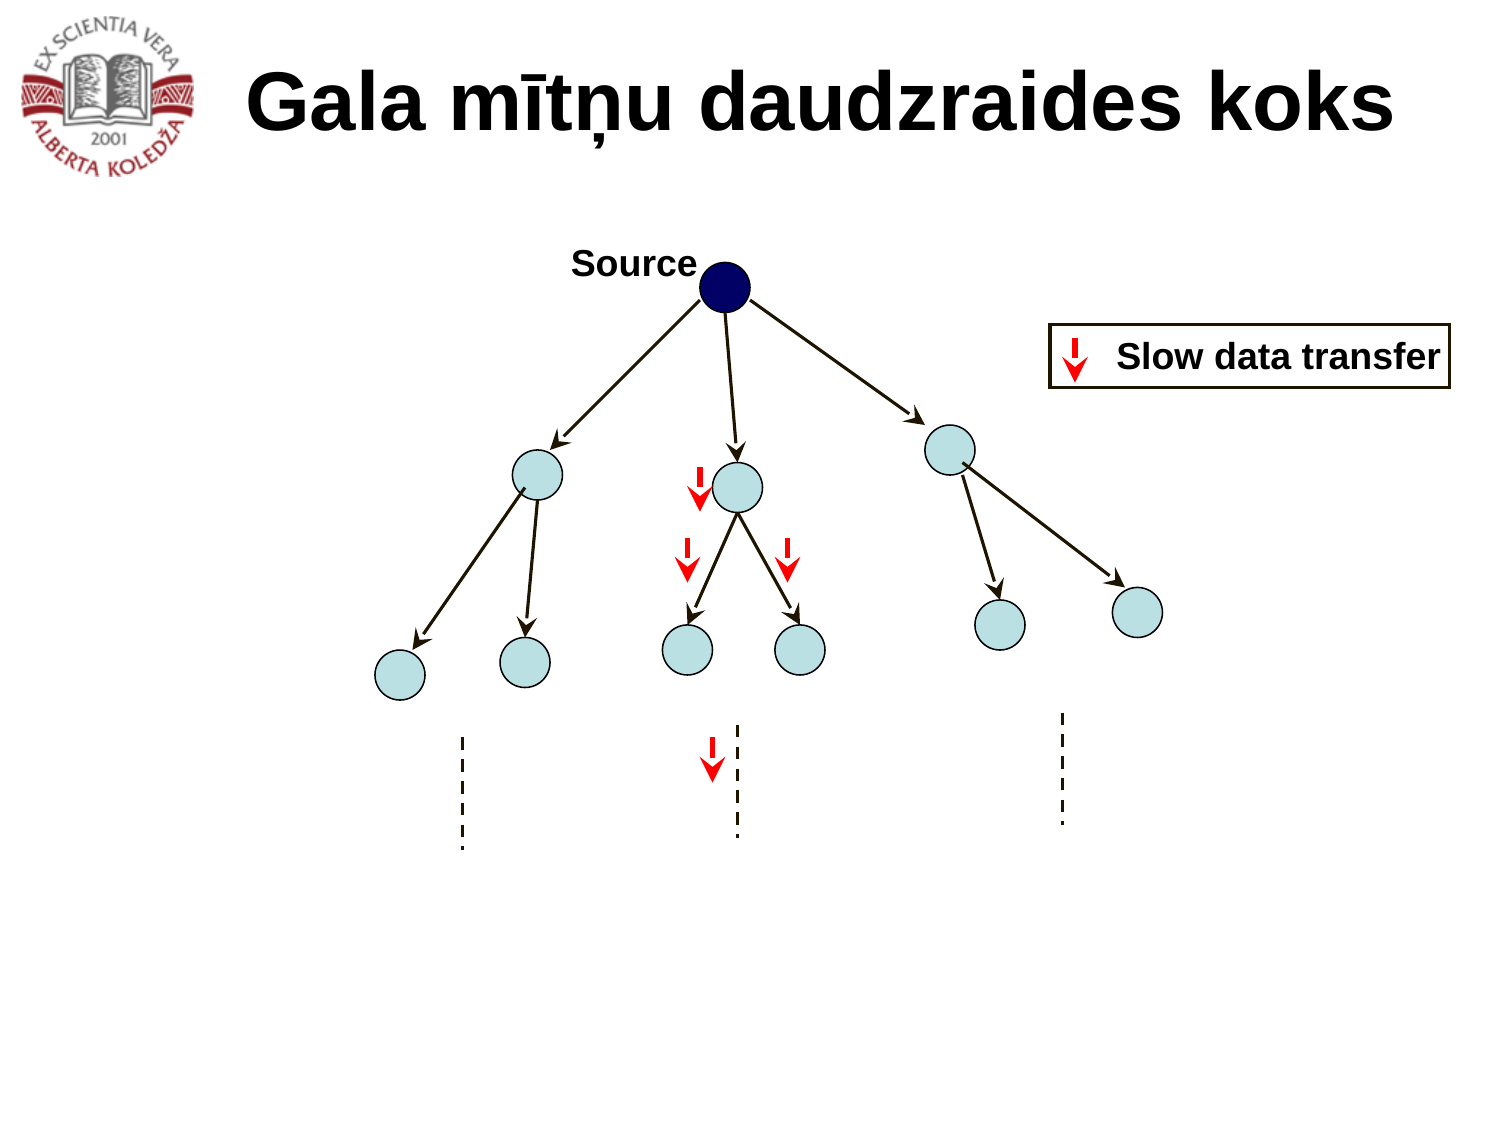

# Gala mītņu daudzraides koks
Source
Slow data transfer